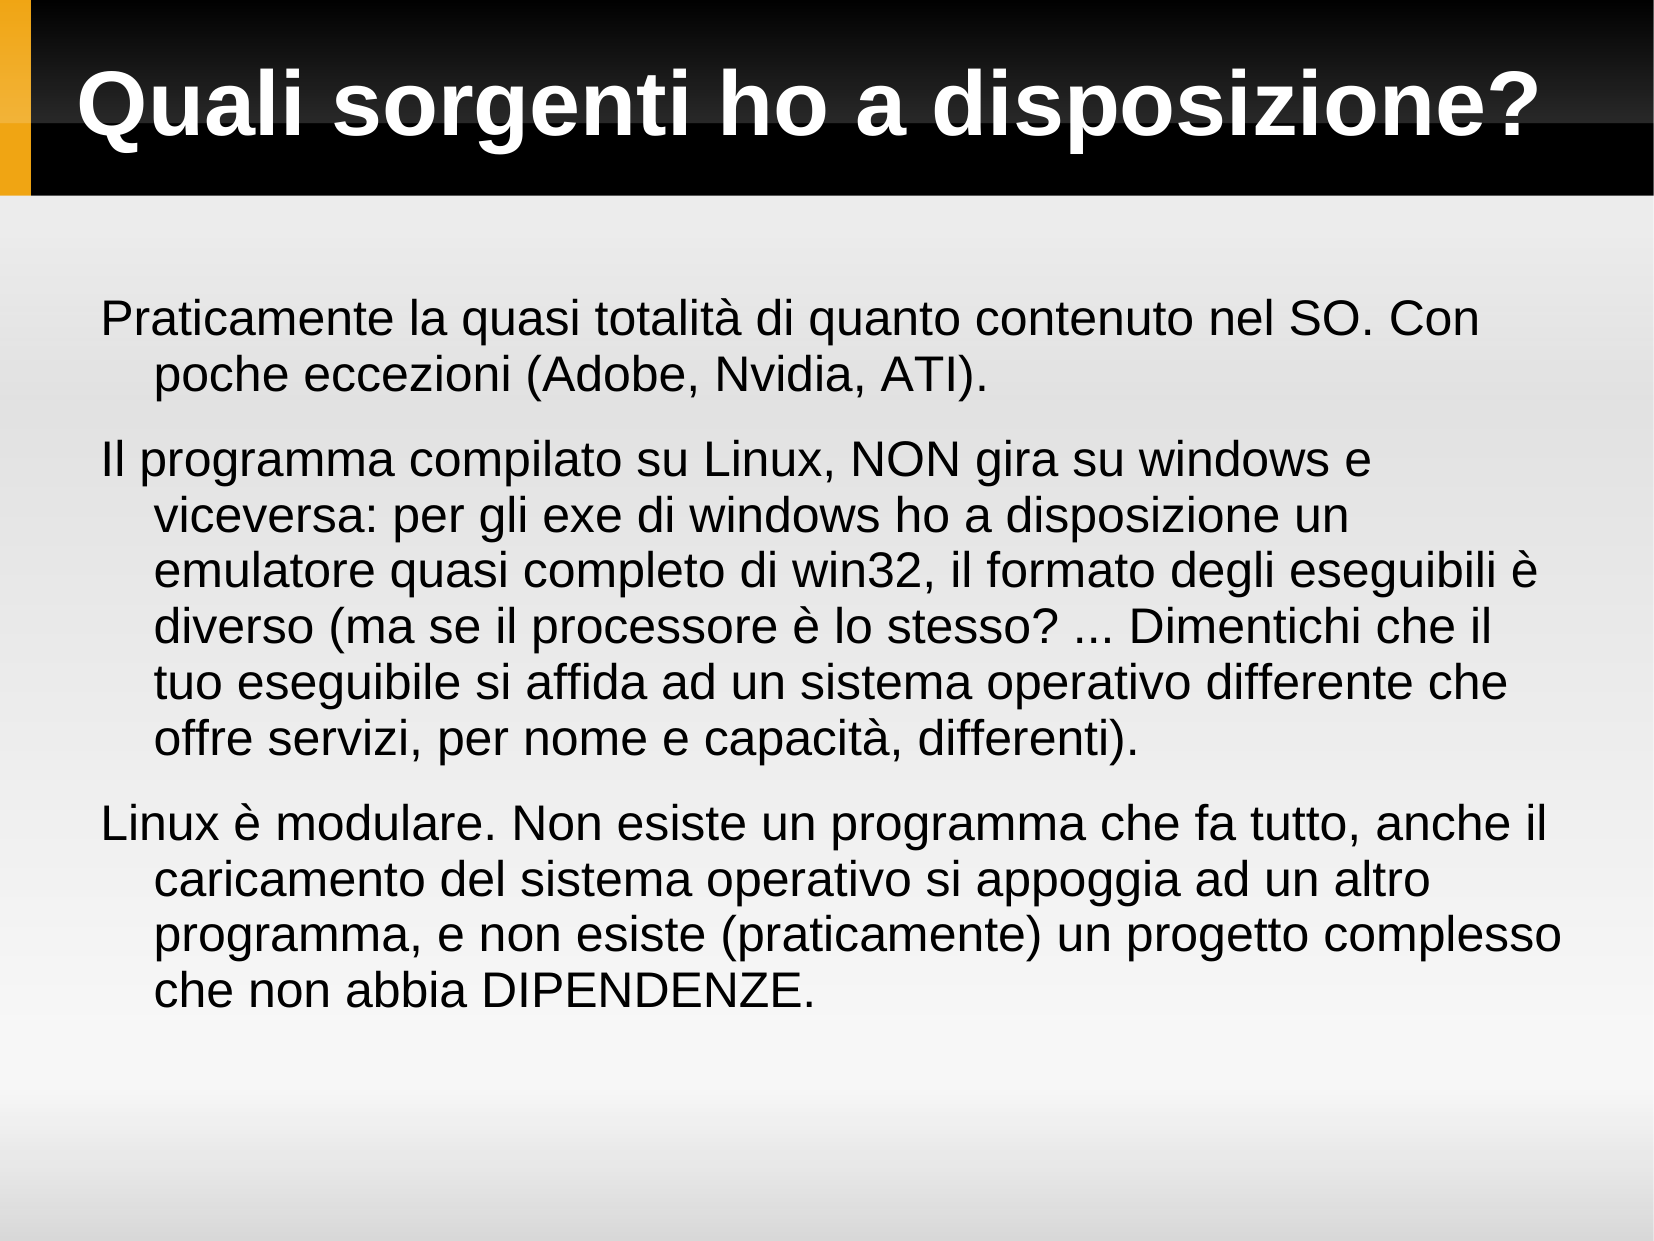

# Quali sorgenti ho a disposizione?
Praticamente la quasi totalità di quanto contenuto nel SO. Con poche eccezioni (Adobe, Nvidia, ATI).
Il programma compilato su Linux, NON gira su windows e viceversa: per gli exe di windows ho a disposizione un emulatore quasi completo di win32, il formato degli eseguibili è diverso (ma se il processore è lo stesso? ... Dimentichi che il tuo eseguibile si affida ad un sistema operativo differente che offre servizi, per nome e capacità, differenti).
Linux è modulare. Non esiste un programma che fa tutto, anche il caricamento del sistema operativo si appoggia ad un altro programma, e non esiste (praticamente) un progetto complesso che non abbia DIPENDENZE.